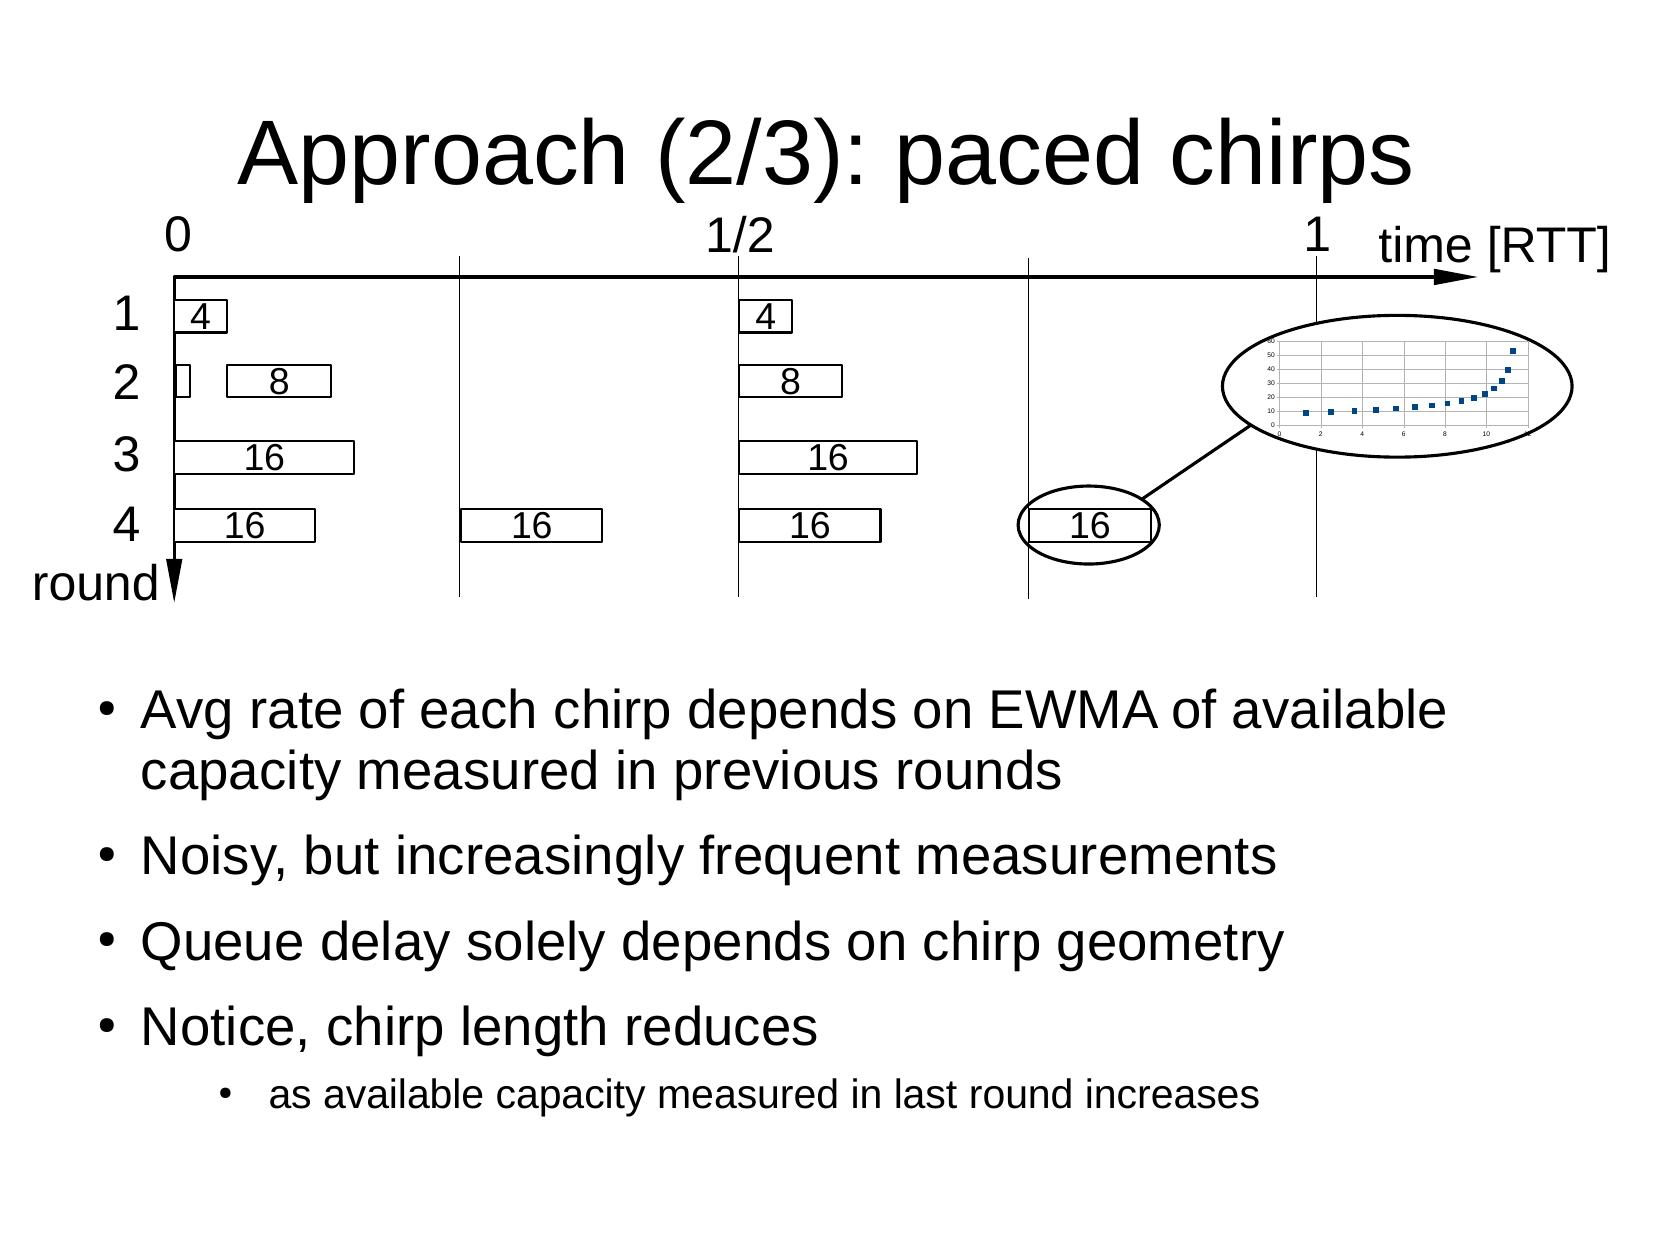

# Approach (2/3): paced chirps
0
1
1/2
time [RTT]
1
4
4
2
8
8
3
16
16
4
16
16
16
16
round
Avg rate of each chirp depends on EWMA of available capacity measured in previous rounds
Noisy, but increasingly frequent measurements
Queue delay solely depends on chirp geometry
Notice, chirp length reduces
 as available capacity measured in last round increases